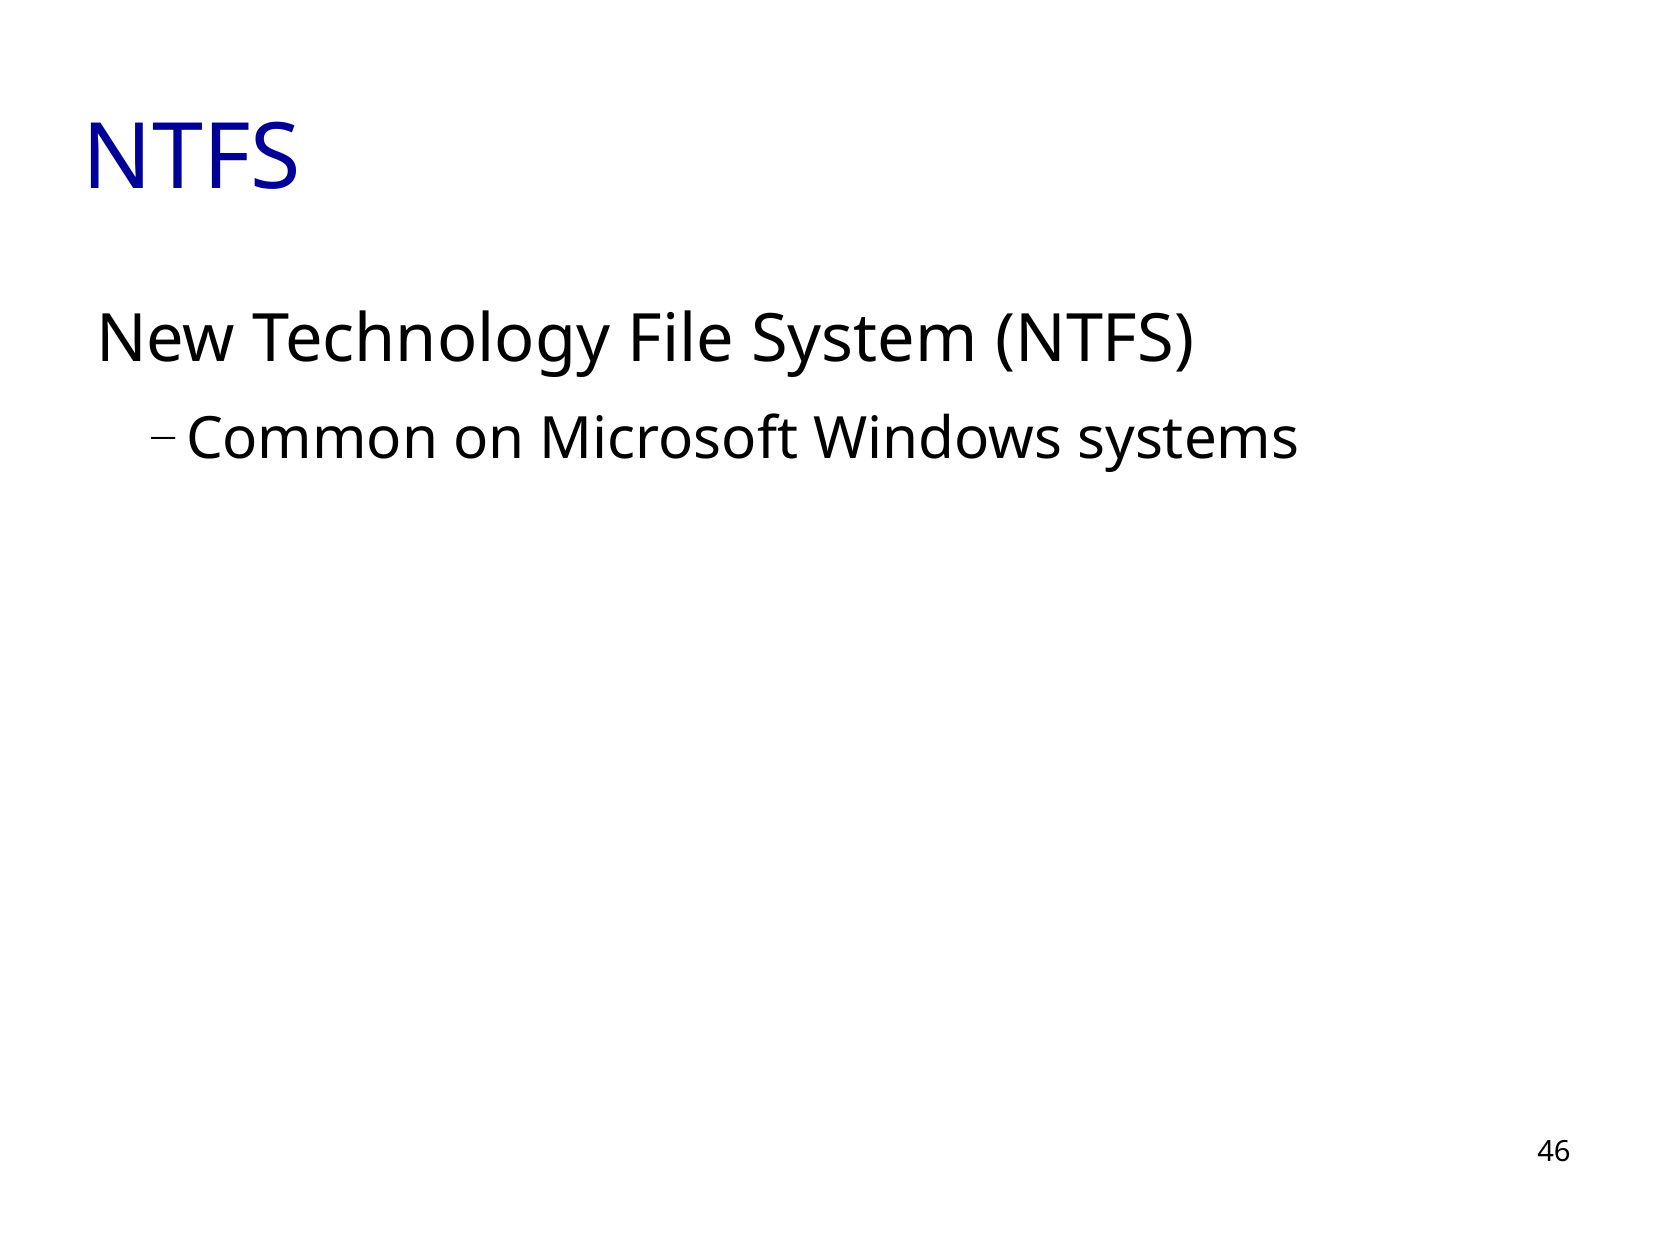

# NTFS
New Technology File System (NTFS)
Common on Microsoft Windows systems
46